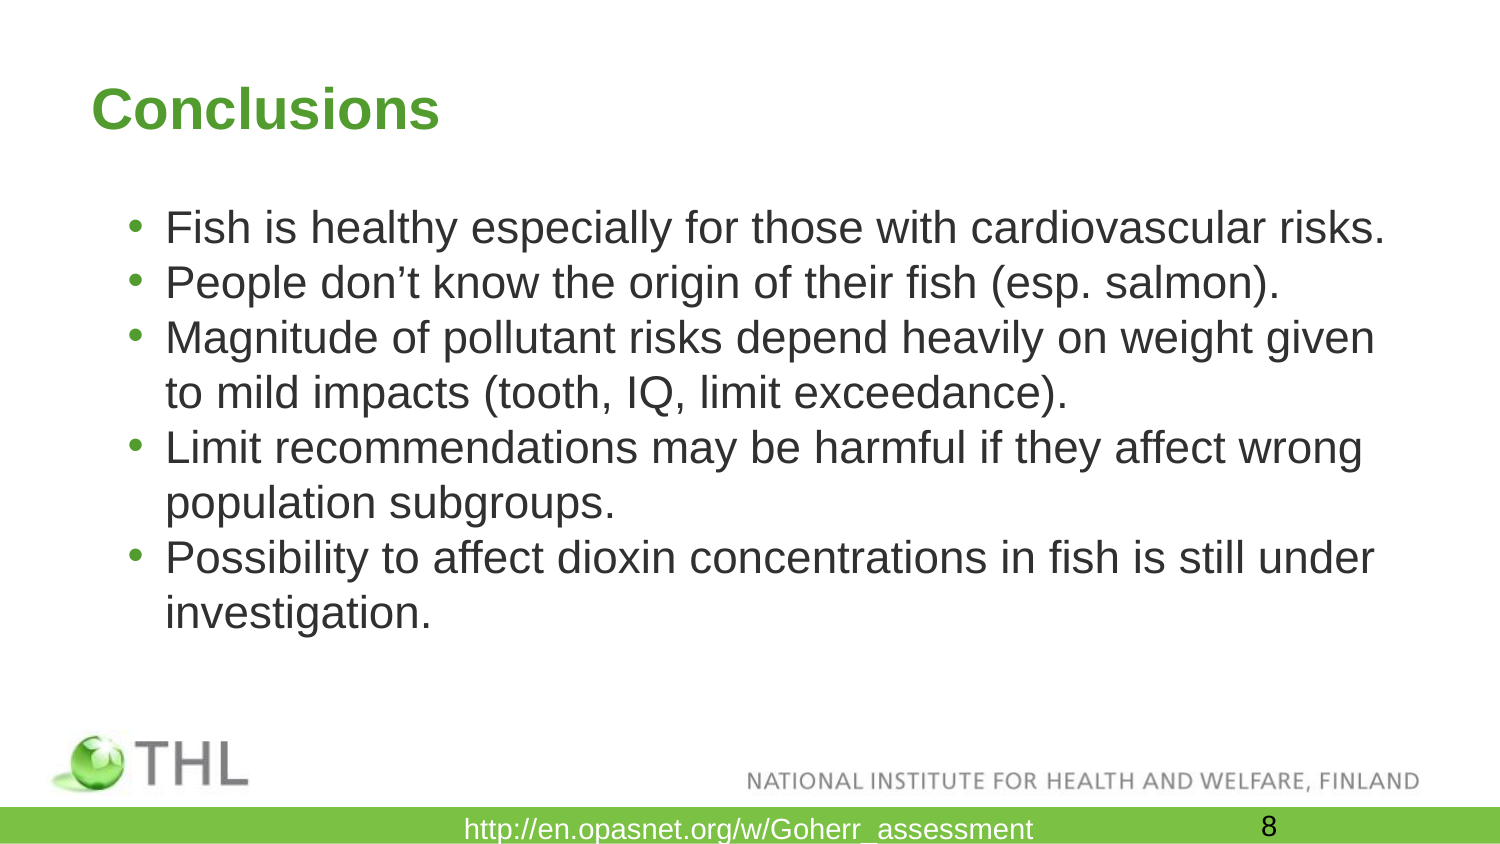

# Conclusions
Fish is healthy especially for those with cardiovascular risks.
People don’t know the origin of their fish (esp. salmon).
Magnitude of pollutant risks depend heavily on weight given to mild impacts (tooth, IQ, limit exceedance).
Limit recommendations may be harmful if they affect wrong population subgroups.
Possibility to affect dioxin concentrations in fish is still under investigation.